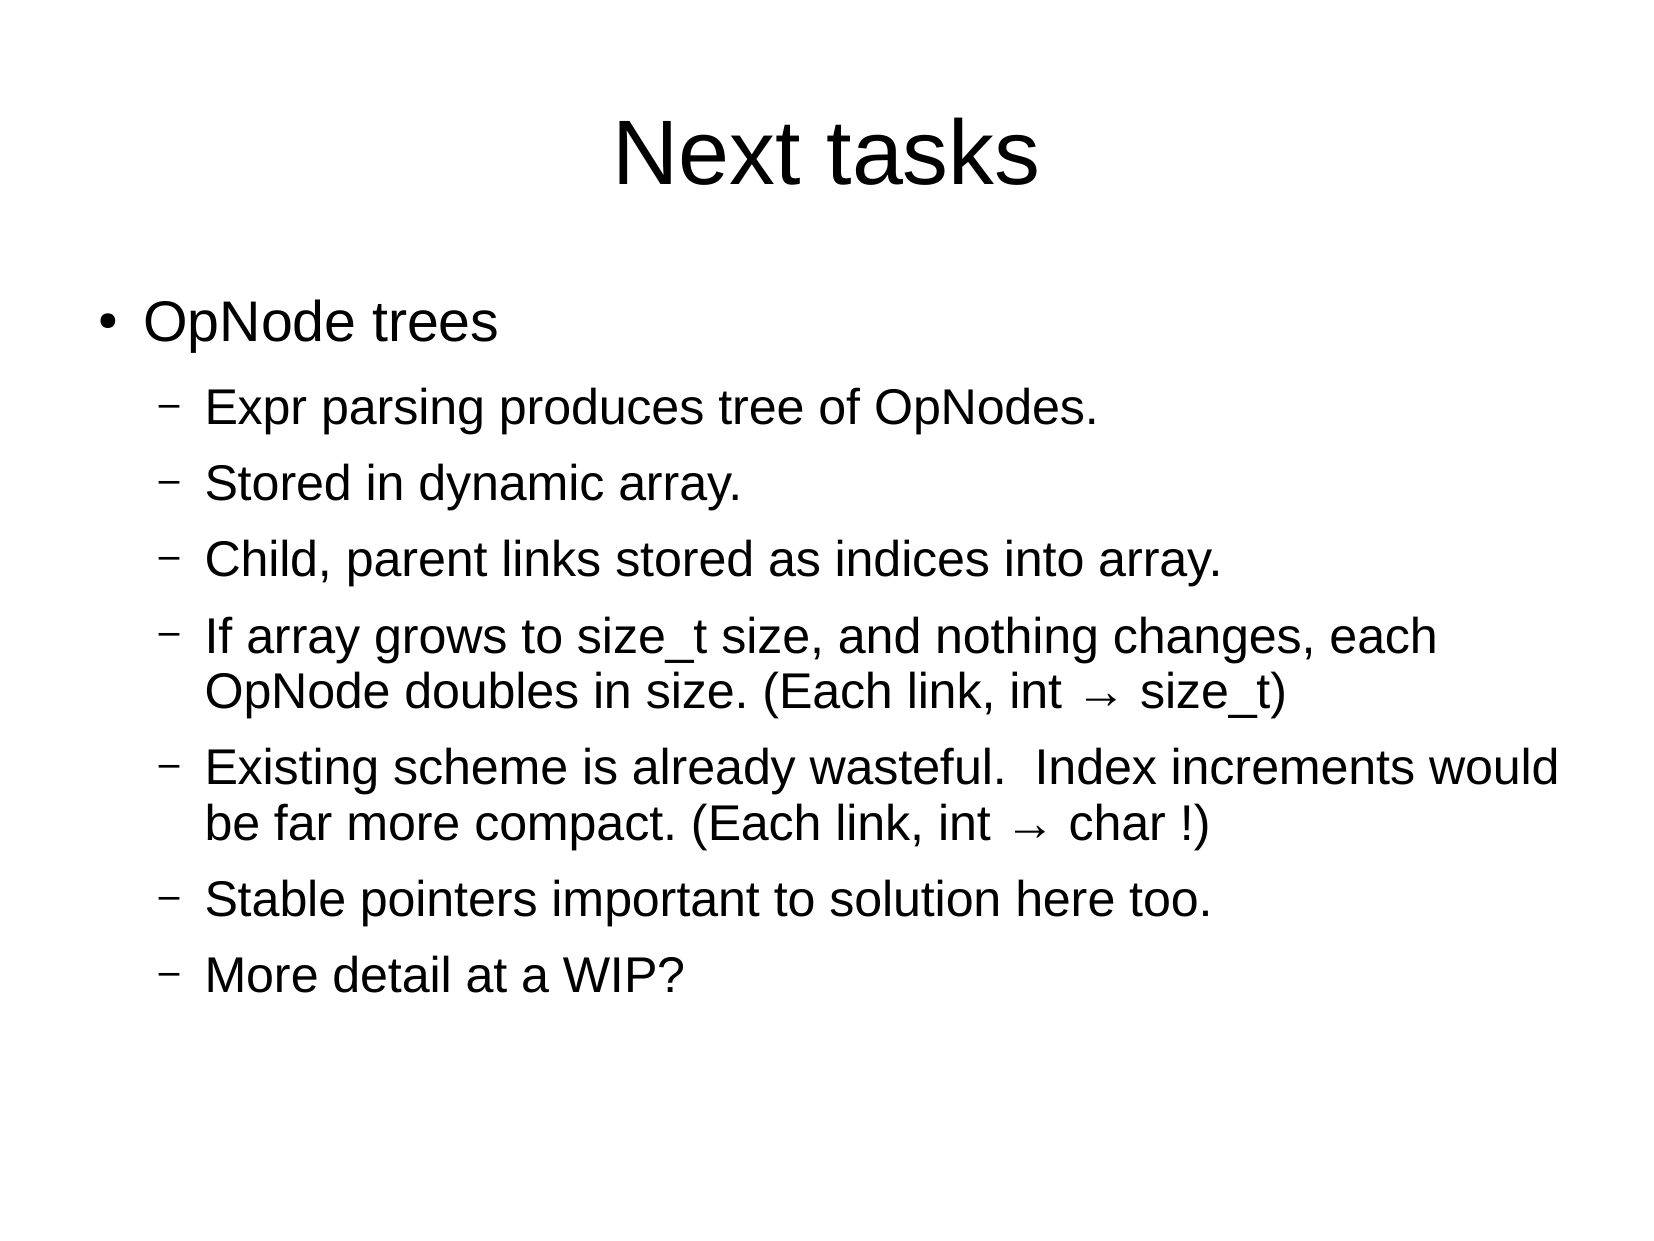

# Next tasks
OpNode trees
Expr parsing produces tree of OpNodes.
Stored in dynamic array.
Child, parent links stored as indices into array.
If array grows to size_t size, and nothing changes, each OpNode doubles in size. (Each link, int → size_t)
Existing scheme is already wasteful. Index increments would be far more compact. (Each link, int → char !)
Stable pointers important to solution here too.
More detail at a WIP?